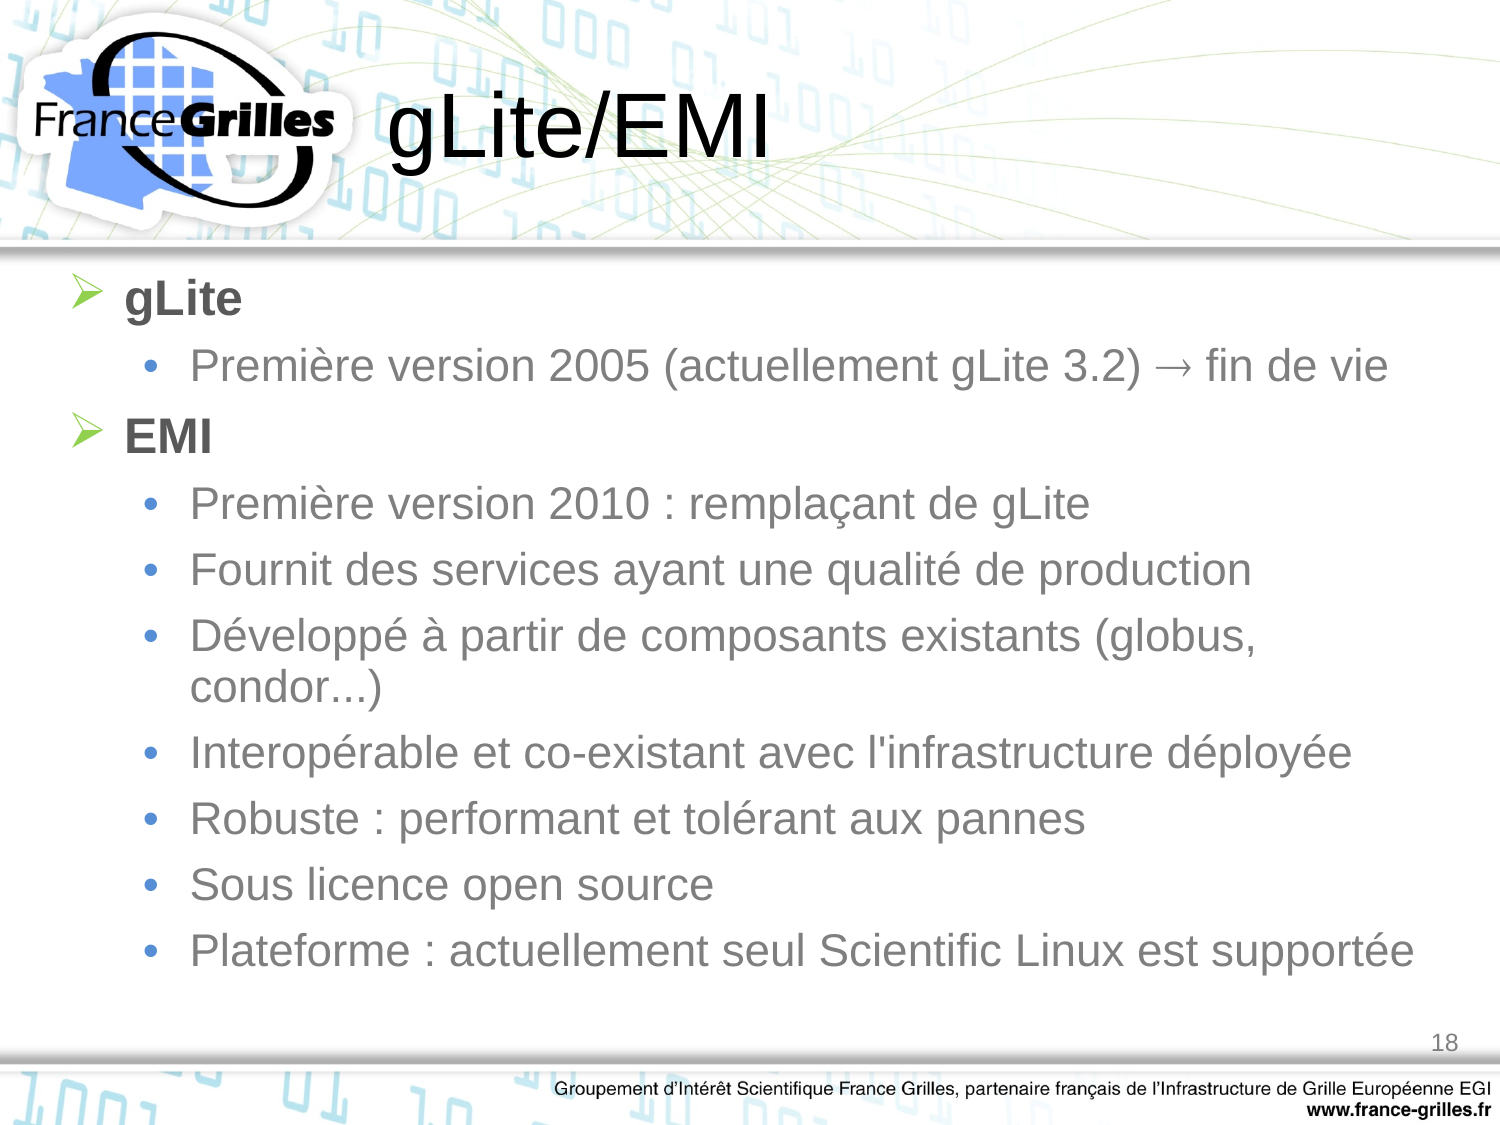

# gLite/EMI
gLite
Première version 2005 (actuellement gLite 3.2) ® fin de vie
EMI
Première version 2010 : remplaçant de gLite
Fournit des services ayant une qualité de production
Développé à partir de composants existants (globus, condor...)
Interopérable et co-existant avec l'infrastructure déployée
Robuste : performant et tolérant aux pannes
Sous licence open source
Plateforme : actuellement seul Scientific Linux est supportée
18
Introduction aux grilles